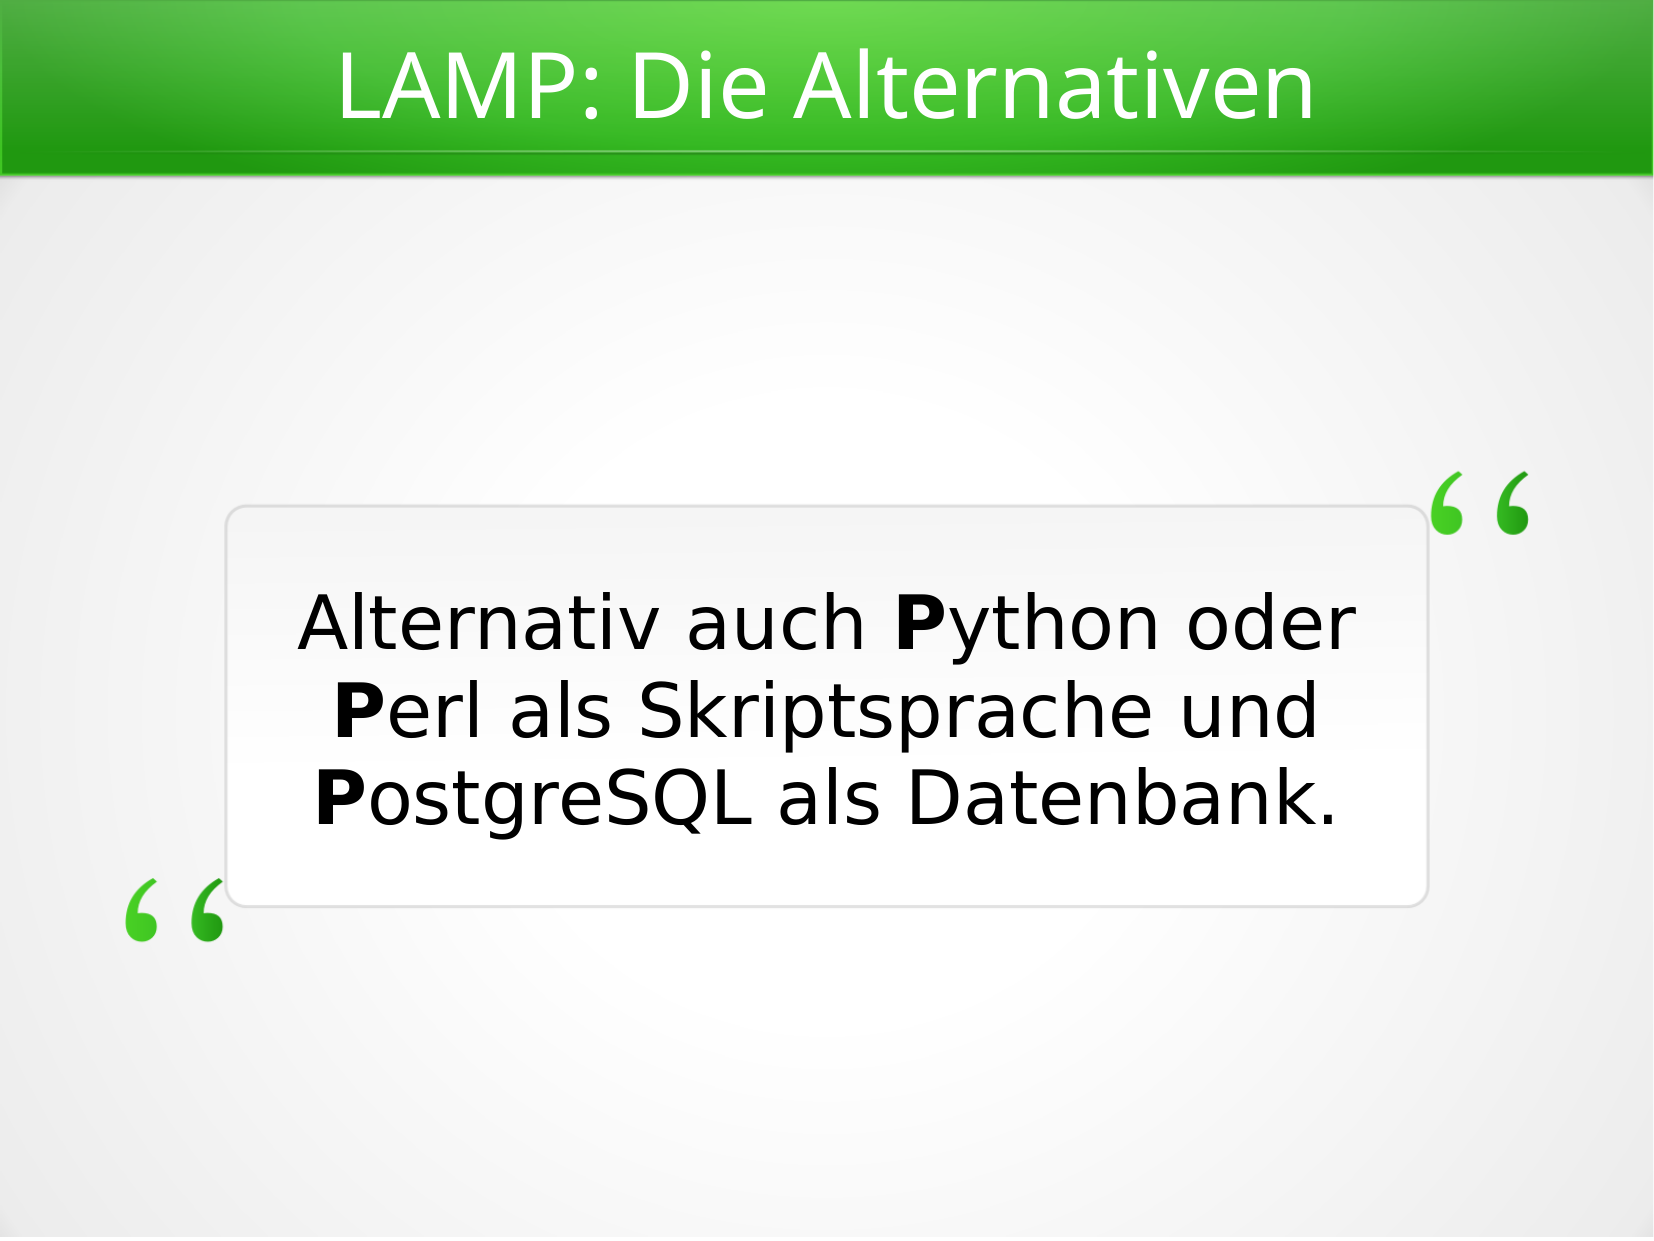

# LAMP: Die Alternativen
Alternativ auch Python oder Perl als Skriptsprache und PostgreSQL als Datenbank.